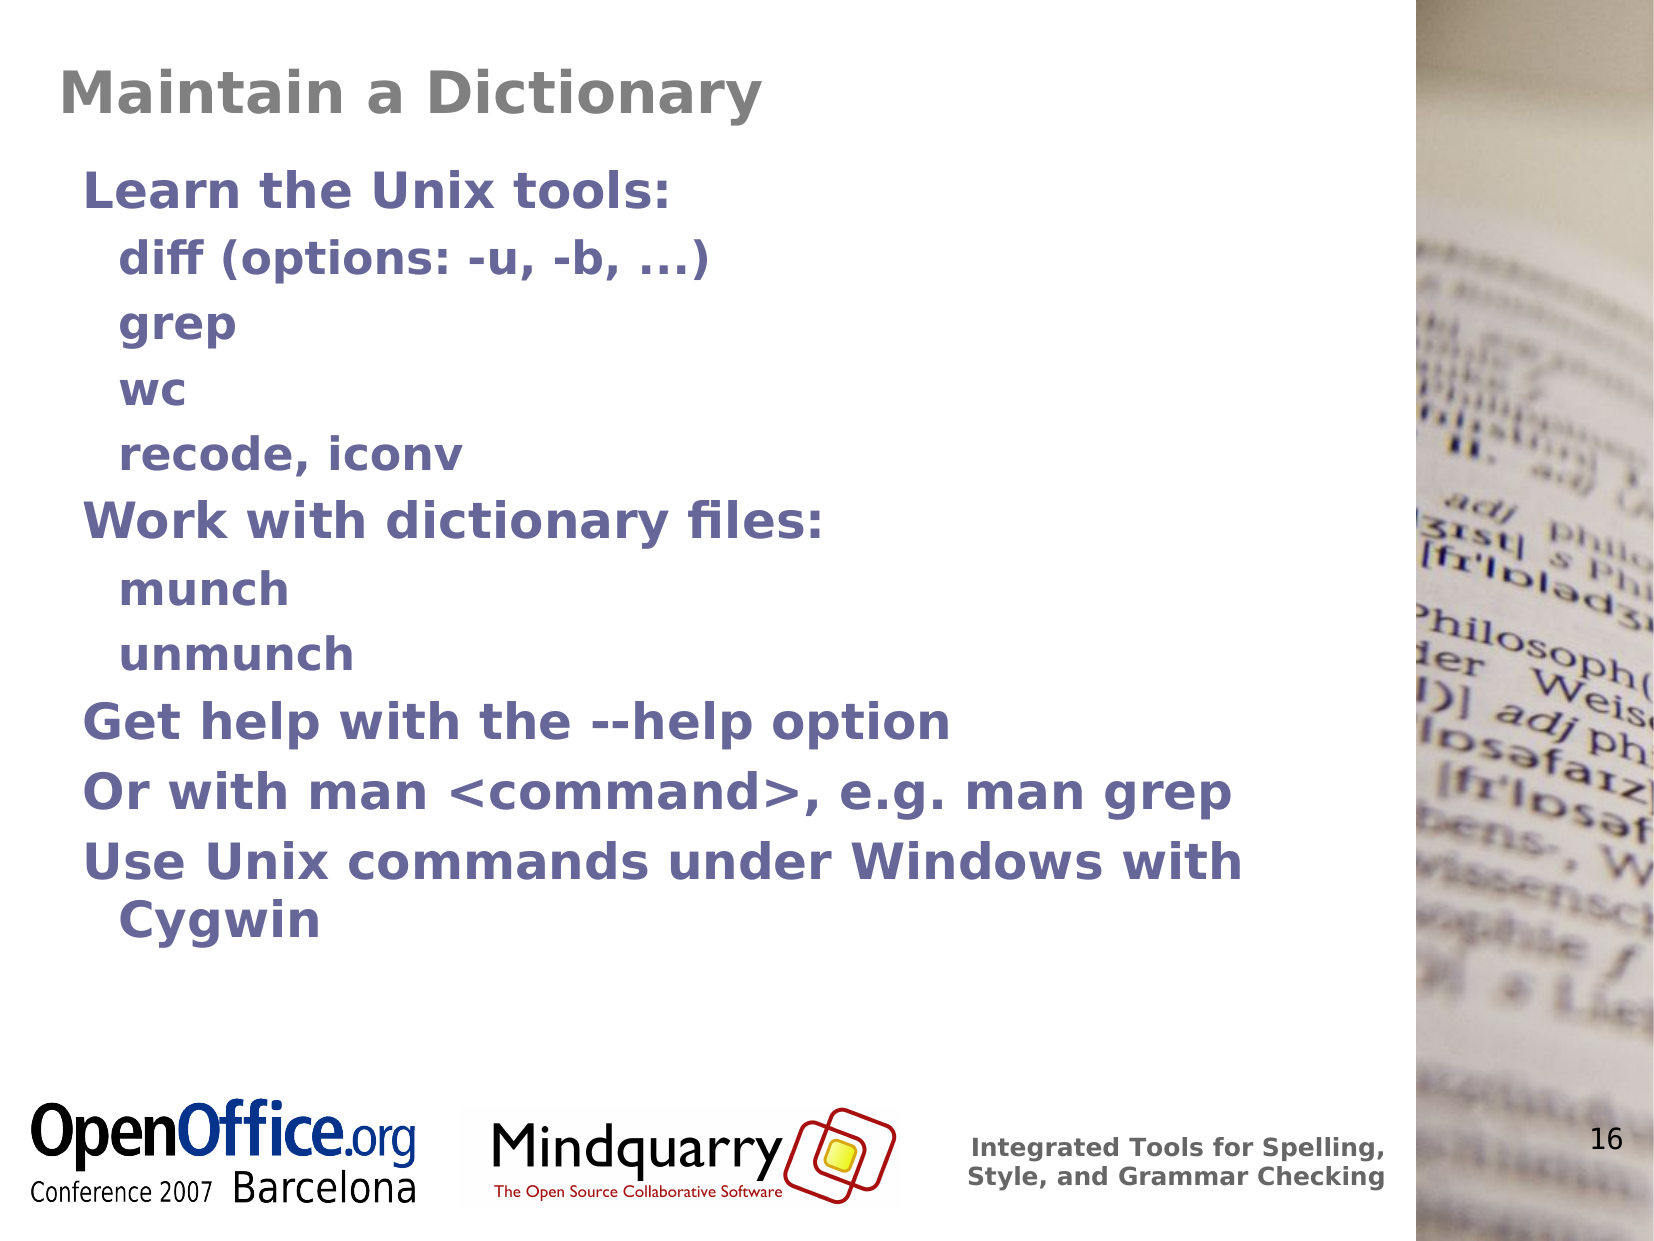

Maintain a Dictionary
Learn the Unix tools:
diff (options: -u, -b, ...)
grep
wc
recode, iconv
Work with dictionary files:
munch
unmunch
Get help with the --help option
Or with man <command>, e.g. man grep
Use Unix commands under Windows with Cygwin
16
#